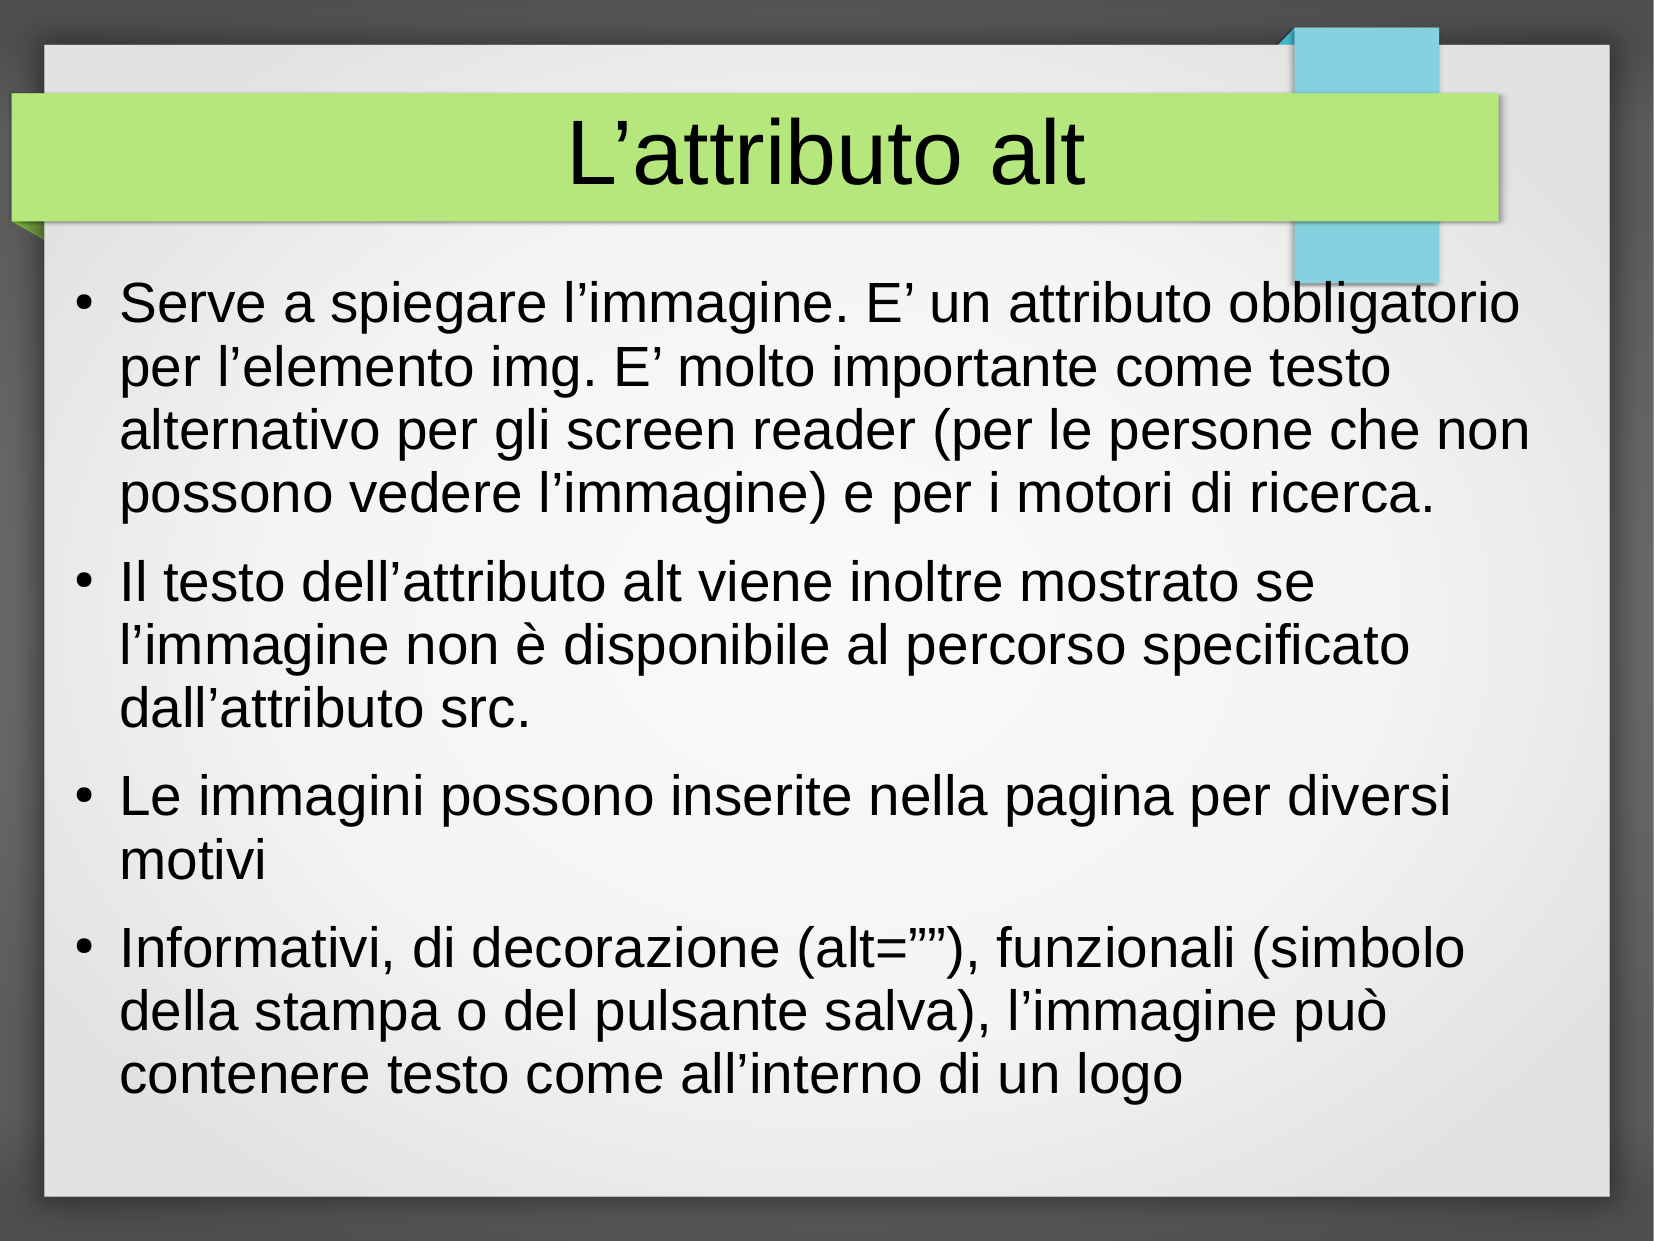

# L’attributo alt
Serve a spiegare l’immagine. E’ un attributo obbligatorio per l’elemento img. E’ molto importante come testo alternativo per gli screen reader (per le persone che non possono vedere l’immagine) e per i motori di ricerca.
Il testo dell’attributo alt viene inoltre mostrato se l’immagine non è disponibile al percorso specificato dall’attributo src.
Le immagini possono inserite nella pagina per diversi motivi
Informativi, di decorazione (alt=””), funzionali (simbolo della stampa o del pulsante salva), l’immagine può contenere testo come all’interno di un logo